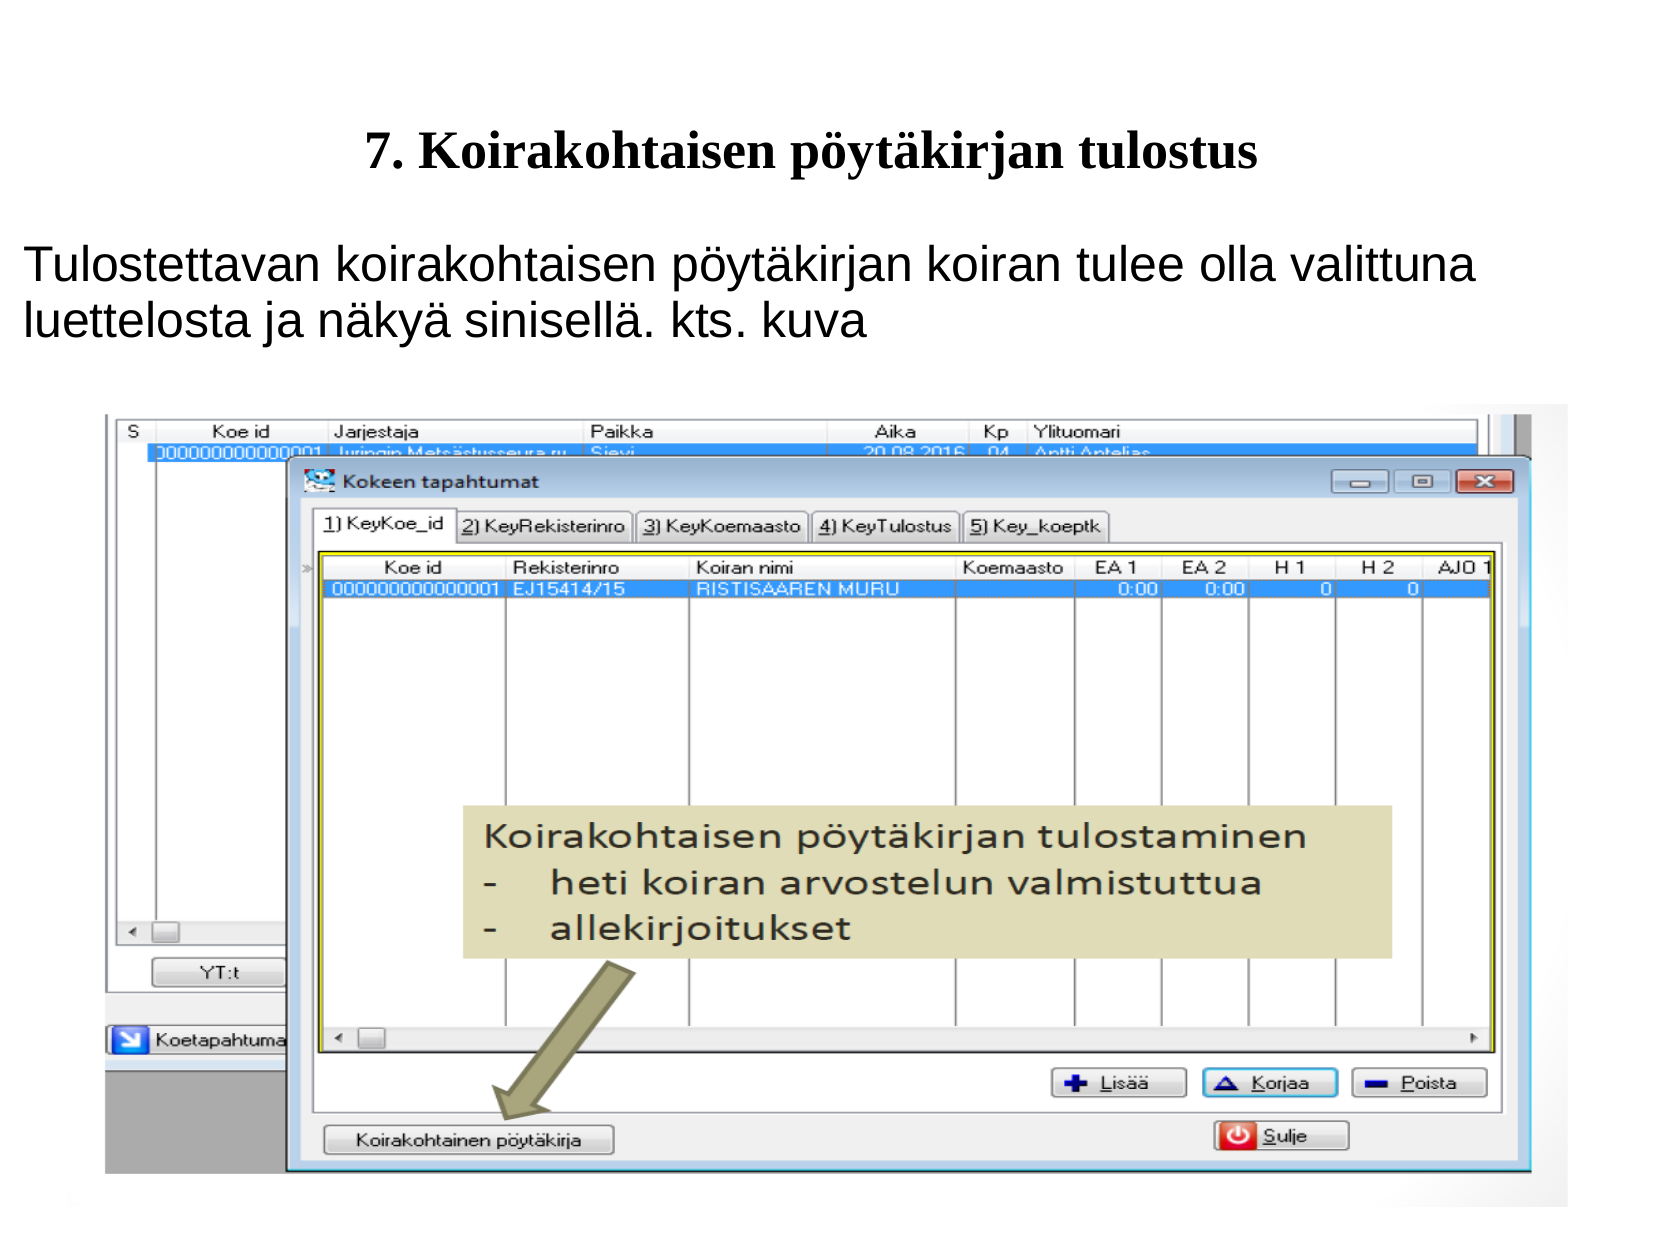

# 7. Koirakohtaisen pöytäkirjan tulostus
Tulostettavan koirakohtaisen pöytäkirjan koiran tulee olla valittuna luettelosta ja näkyä sinisellä. kts. kuva